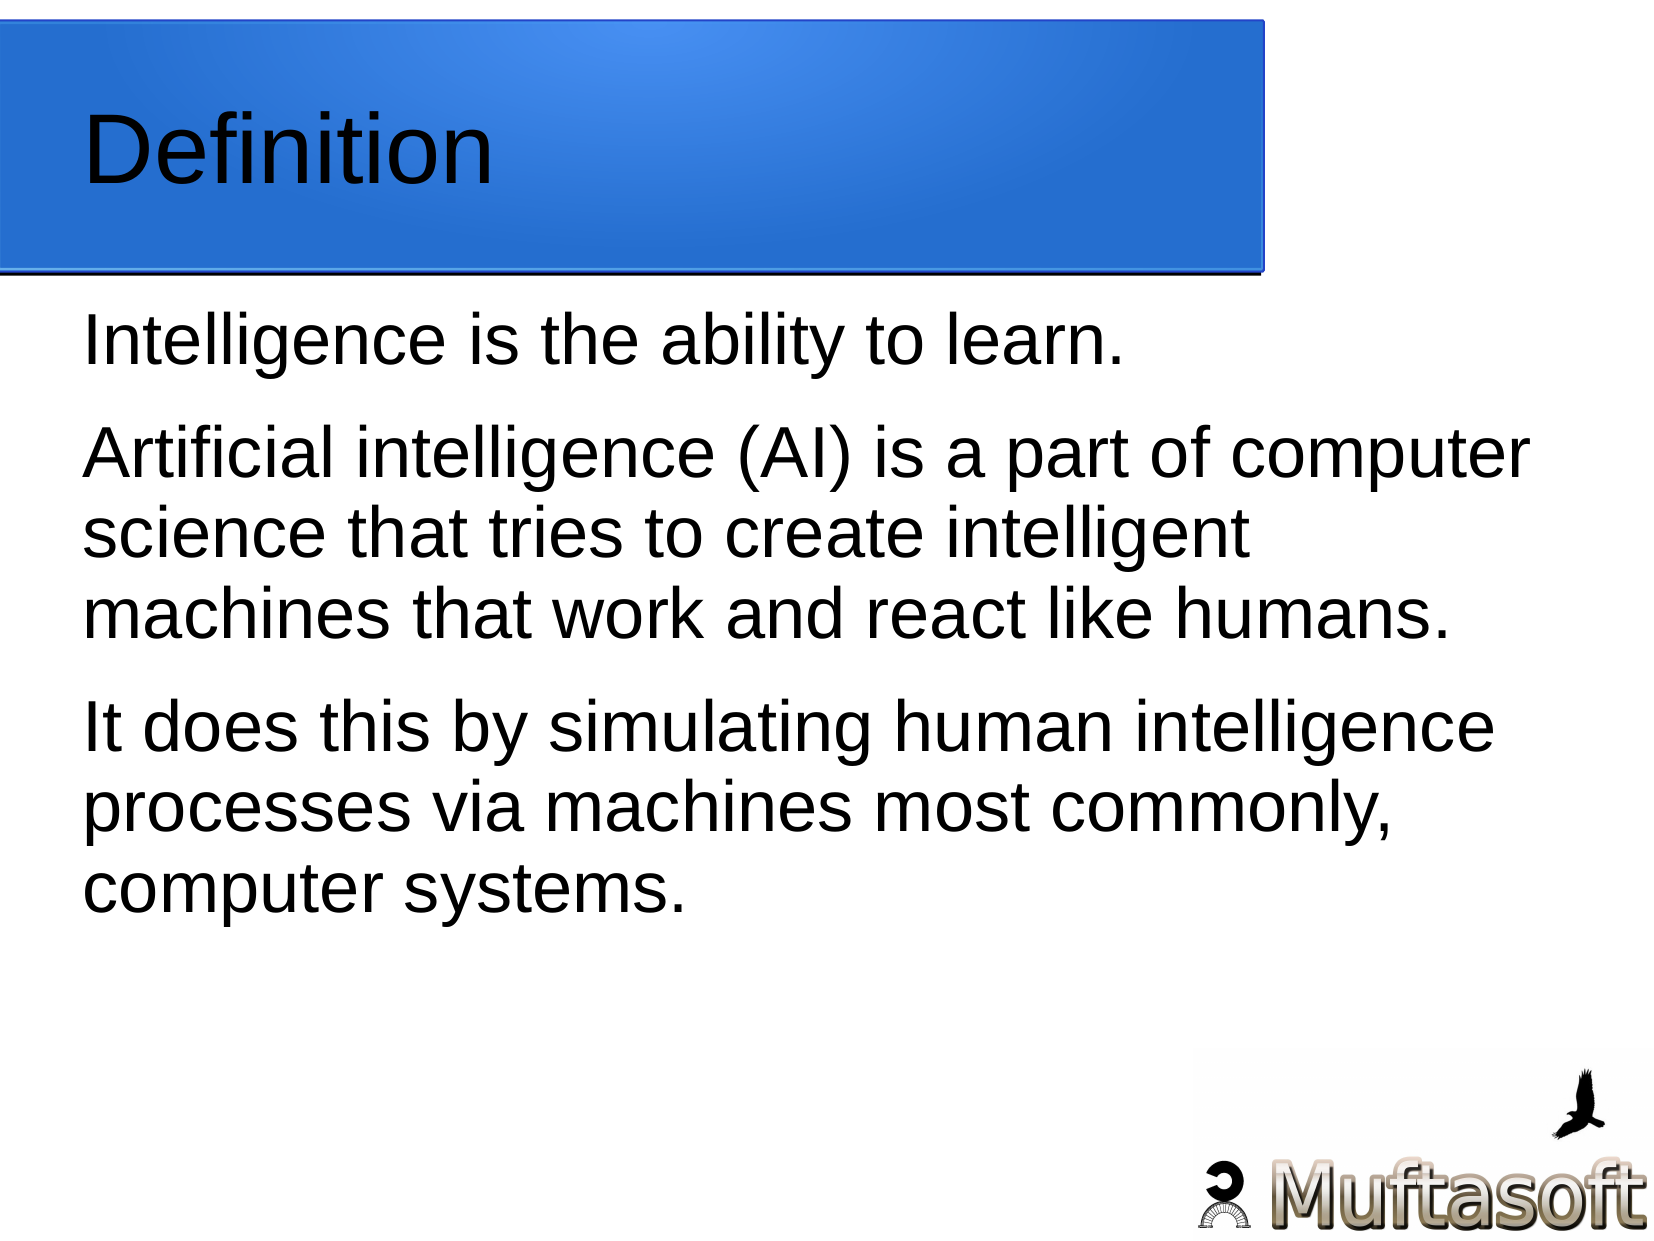

# Definition
Intelligence is the ability to learn.
Artificial intelligence (AI) is a part of computer science that tries to create intelligent machines that work and react like humans.
It does this by simulating human intelligence processes via machines most commonly, computer systems.